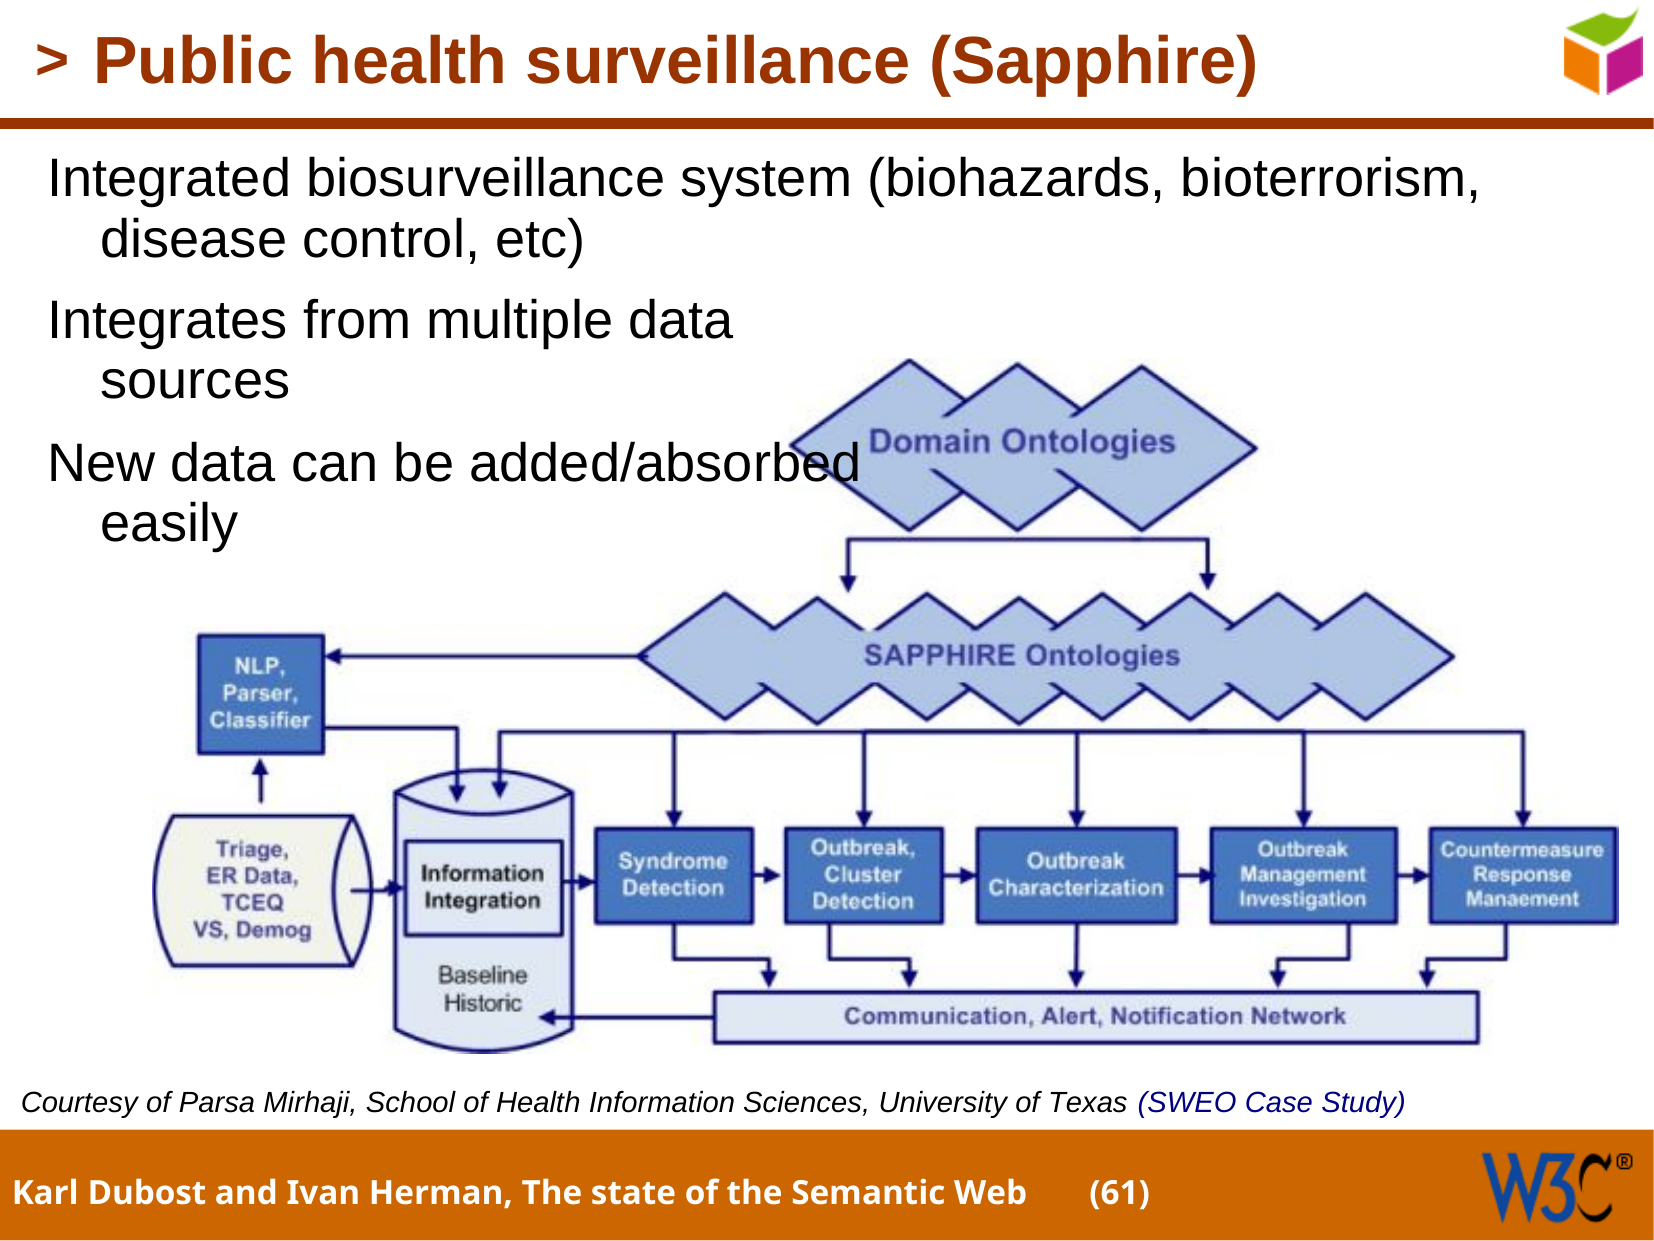

# Public health surveillance (Sapphire)
Integrated biosurveillance system (biohazards, bioterrorism, disease control, etc)
Integrates from multiple data sources
New data can be added/absorbed easily
Courtesy of Parsa Mirhaji, School of Health Information Sciences, University of Texas (SWEO Case Study)